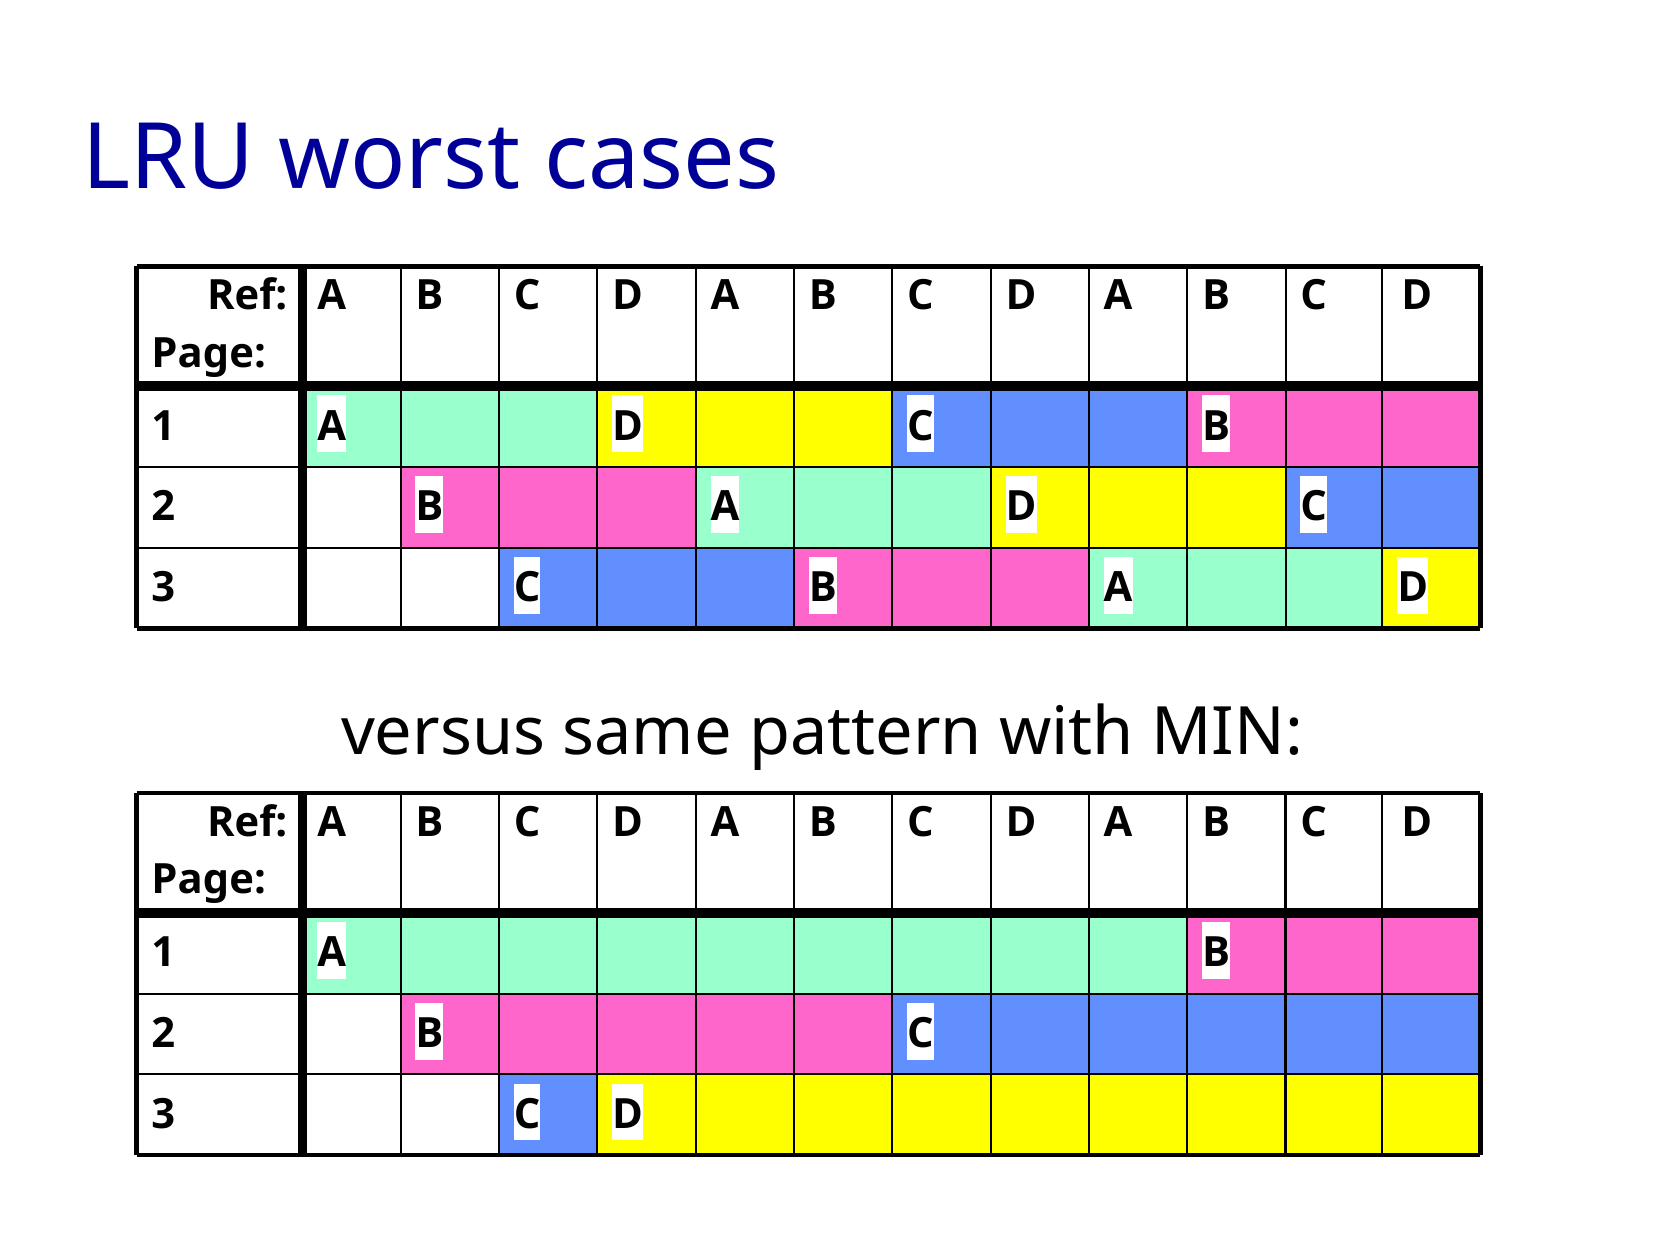

# LRU worst cases
Ref:
Page:
1
2
3
A
B
C
D
A
B
C
D
A
B
C
D
A
B
C
D
A
B
C
D
A
B
C
D
versus same pattern with MIN:
Ref:
Page:
1
2
3
A
B
C
D
A
B
C
D
A
B
C
D
A
B
C
D
C
B